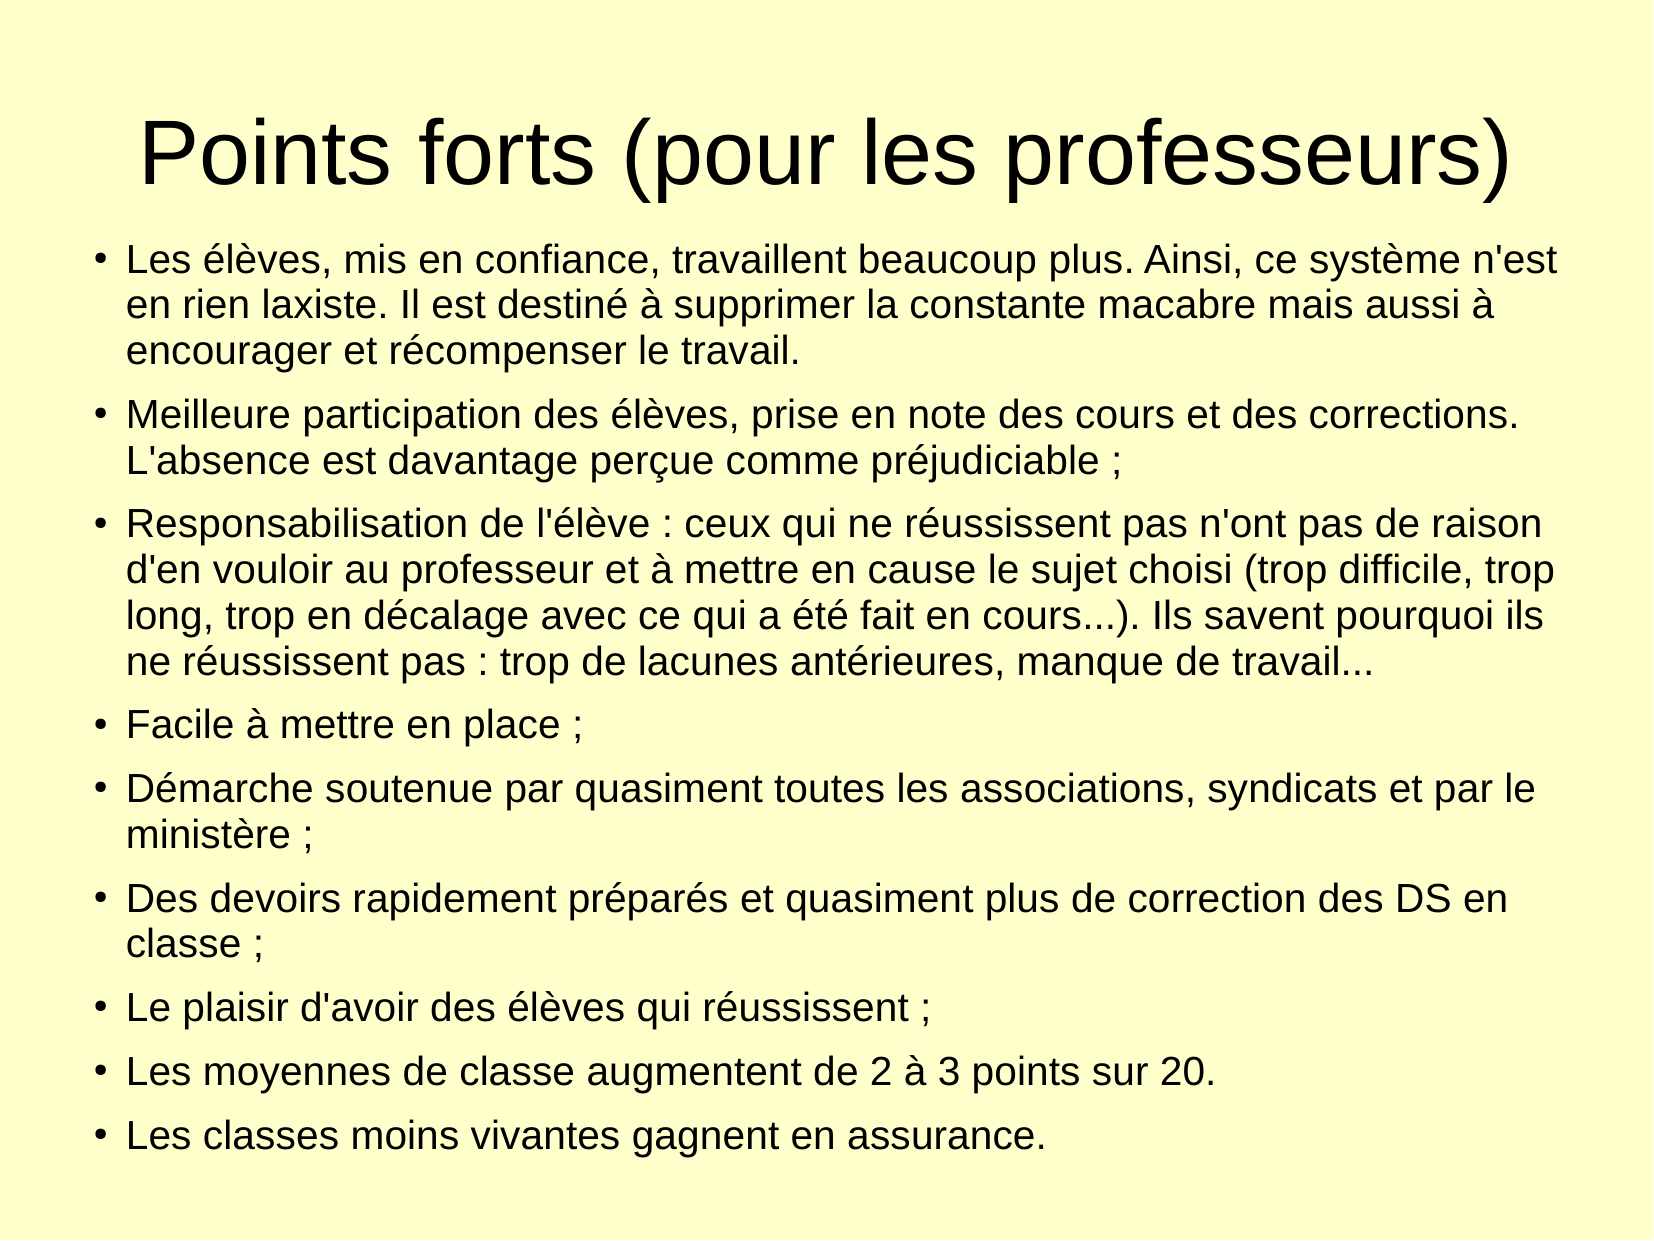

# Points forts (pour les professeurs)
Les élèves, mis en confiance, travaillent beaucoup plus. Ainsi, ce système n'est en rien laxiste. Il est destiné à supprimer la constante macabre mais aussi à encourager et récompenser le travail.
Meilleure participation des élèves, prise en note des cours et des corrections. L'absence est davantage perçue comme préjudiciable ;
Responsabilisation de l'élève : ceux qui ne réussissent pas n'ont pas de raison d'en vouloir au professeur et à mettre en cause le sujet choisi (trop difficile, trop long, trop en décalage avec ce qui a été fait en cours...). Ils savent pourquoi ils ne réussissent pas : trop de lacunes antérieures, manque de travail...
Facile à mettre en place ;
Démarche soutenue par quasiment toutes les associations, syndicats et par le ministère ;
Des devoirs rapidement préparés et quasiment plus de correction des DS en classe ;
Le plaisir d'avoir des élèves qui réussissent ;
Les moyennes de classe augmentent de 2 à 3 points sur 20.
Les classes moins vivantes gagnent en assurance.